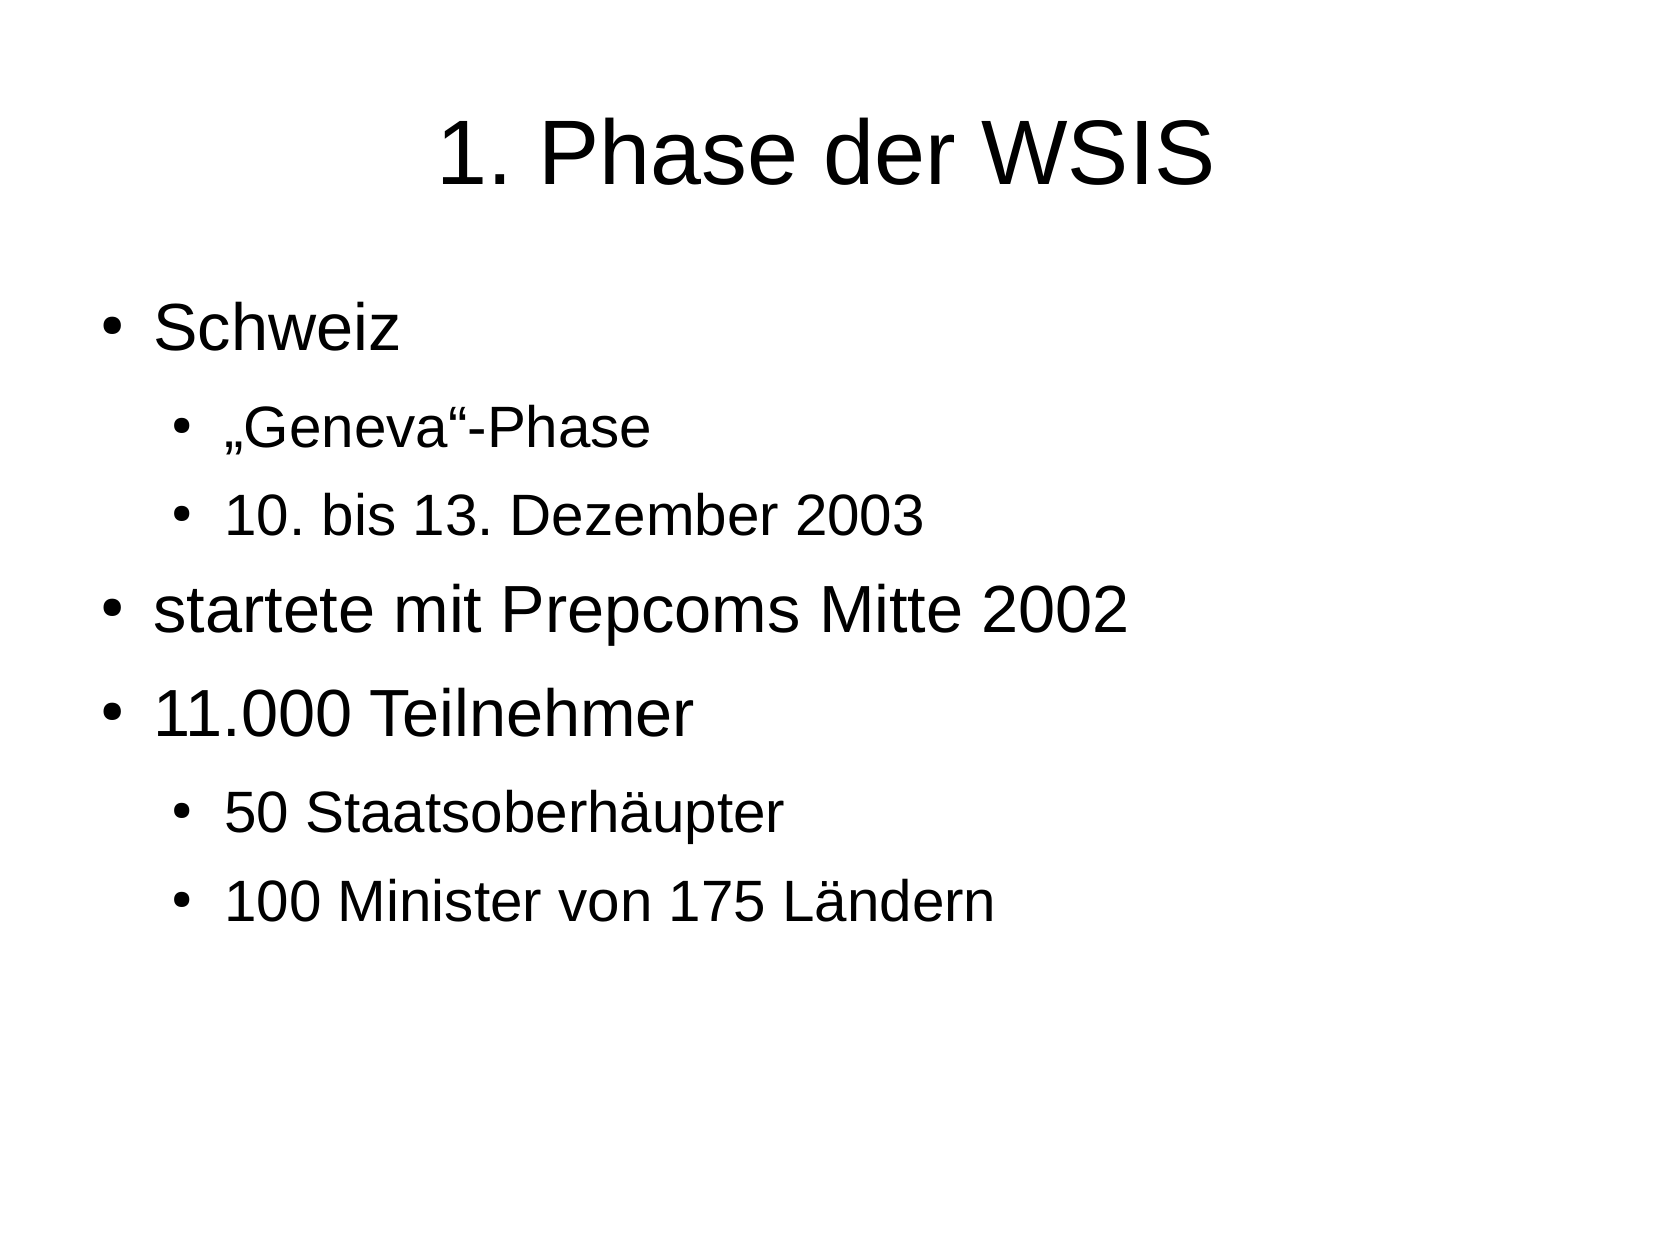

# 1. Phase der WSIS
Schweiz
„Geneva“-Phase
10. bis 13. Dezember 2003
startete mit Prepcoms Mitte 2002
11.000 Teilnehmer
50 Staatsoberhäupter
100 Minister von 175 Ländern